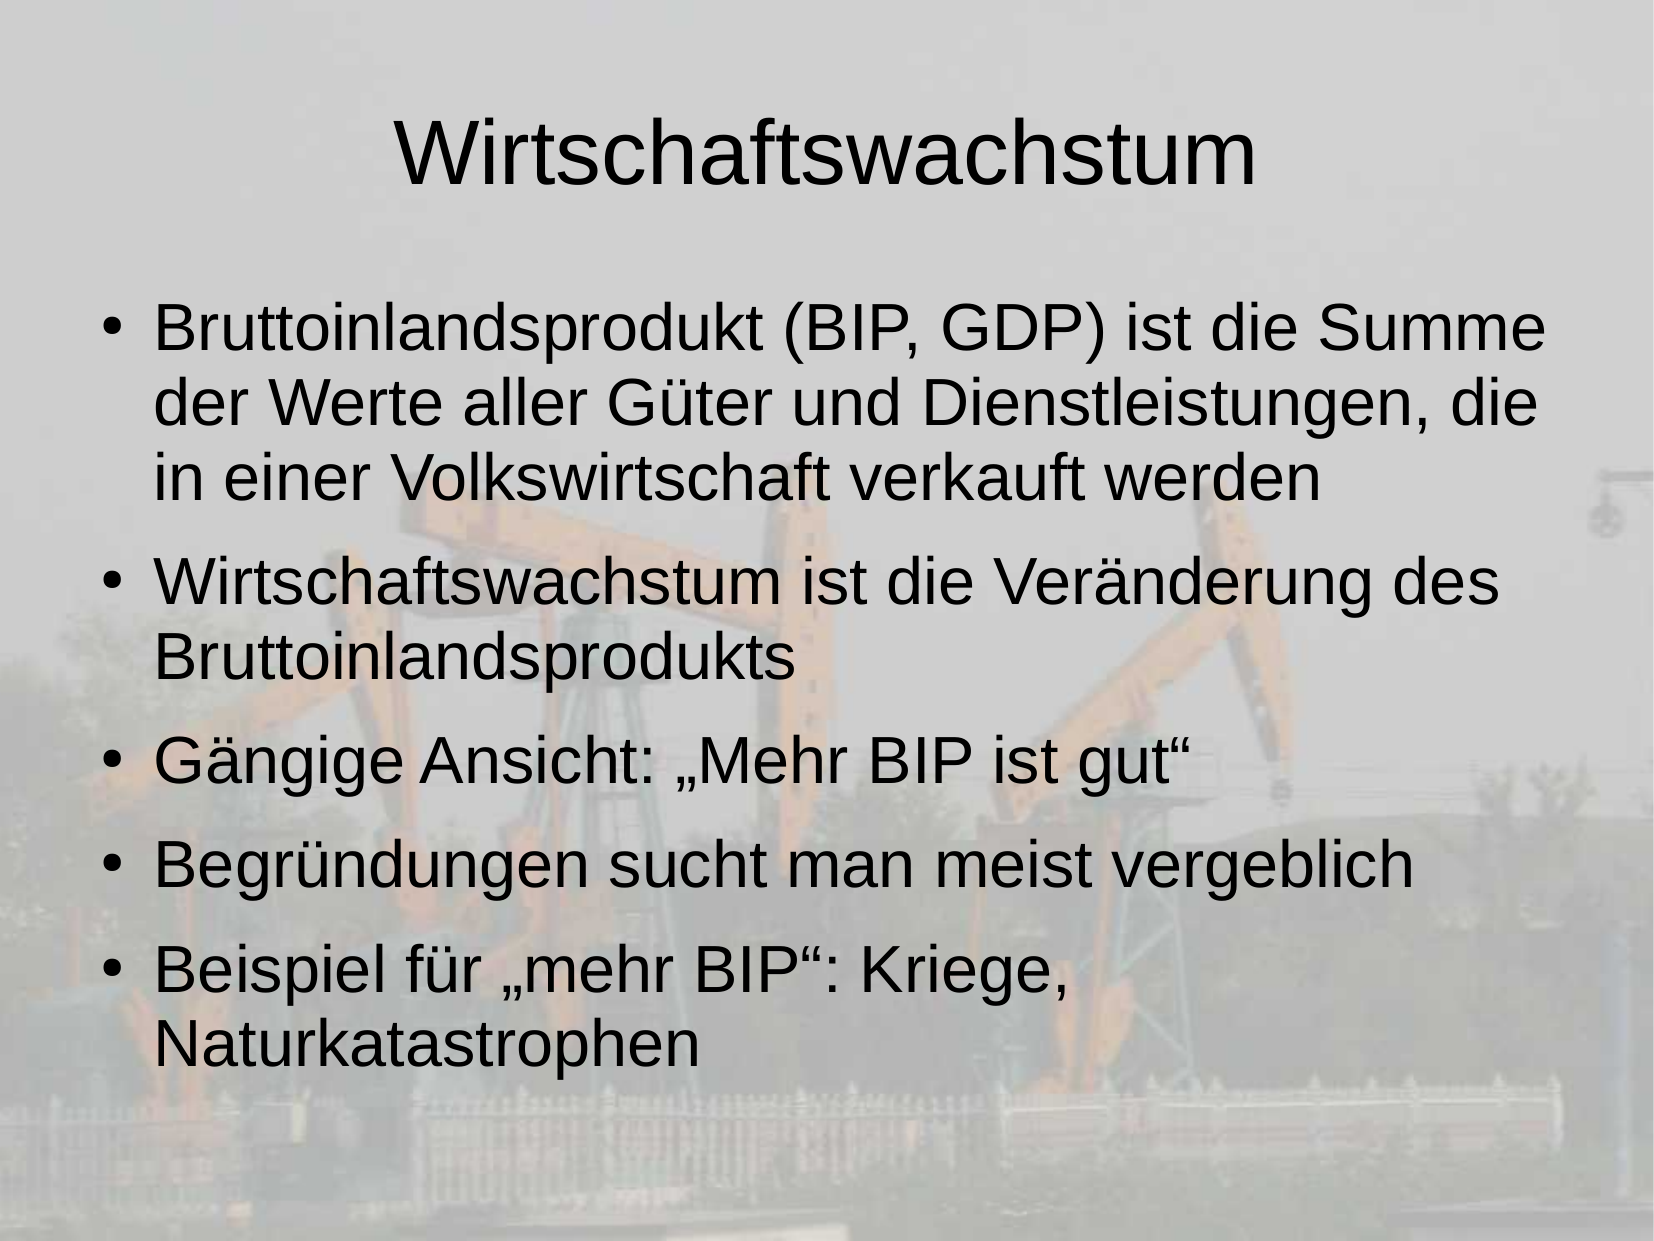

# Wirtschaftswachstum
Bruttoinlandsprodukt (BIP, GDP) ist die Summe der Werte aller Güter und Dienstleistungen, die in einer Volkswirtschaft verkauft werden
Wirtschaftswachstum ist die Veränderung des Bruttoinlandsprodukts
Gängige Ansicht: „Mehr BIP ist gut“
Begründungen sucht man meist vergeblich
Beispiel für „mehr BIP“: Kriege, Naturkatastrophen